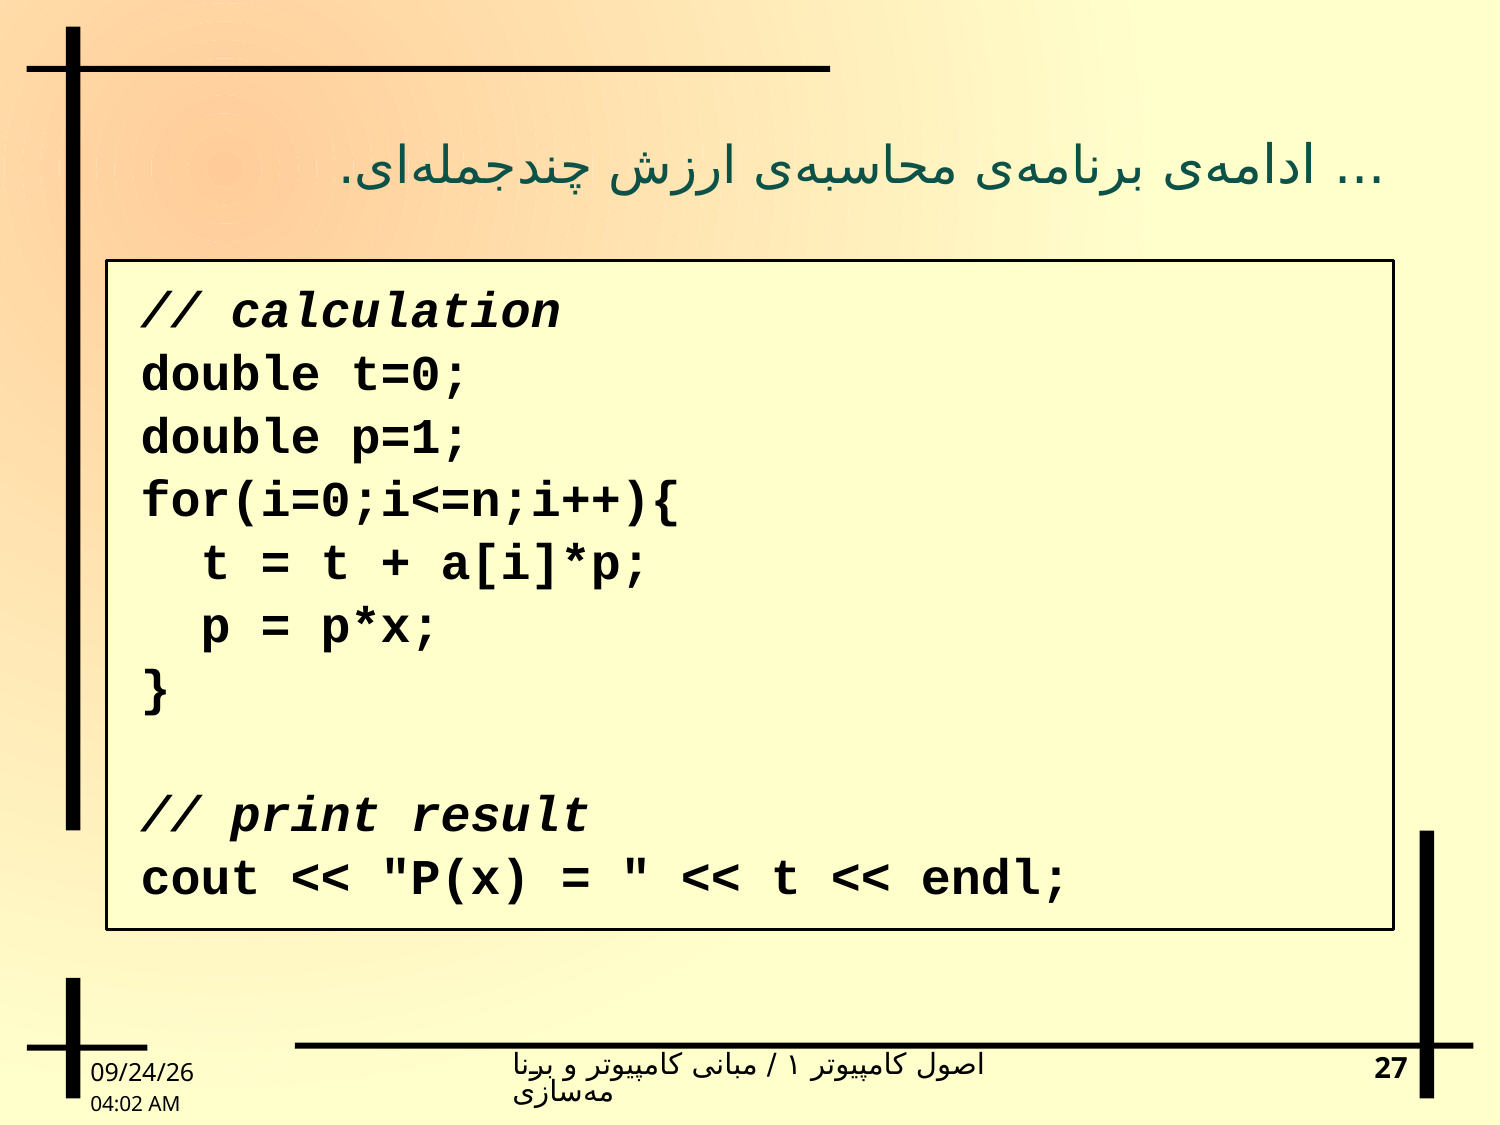

... ادامه‌ی برنامه‌‌ی محاسبه‌ی ارزش چندجمله‌ای.
# // calculation
double t=0;
double p=1;
for(i=0;i<=n;i++){
 t = t + a[i]*p;
 p = p*x;
}
// print result
cout << "P(x) = " << t << endl;
اصول کامپیوتر ۱ / مبانی کامپیوتر و برنامه‌سازی
27